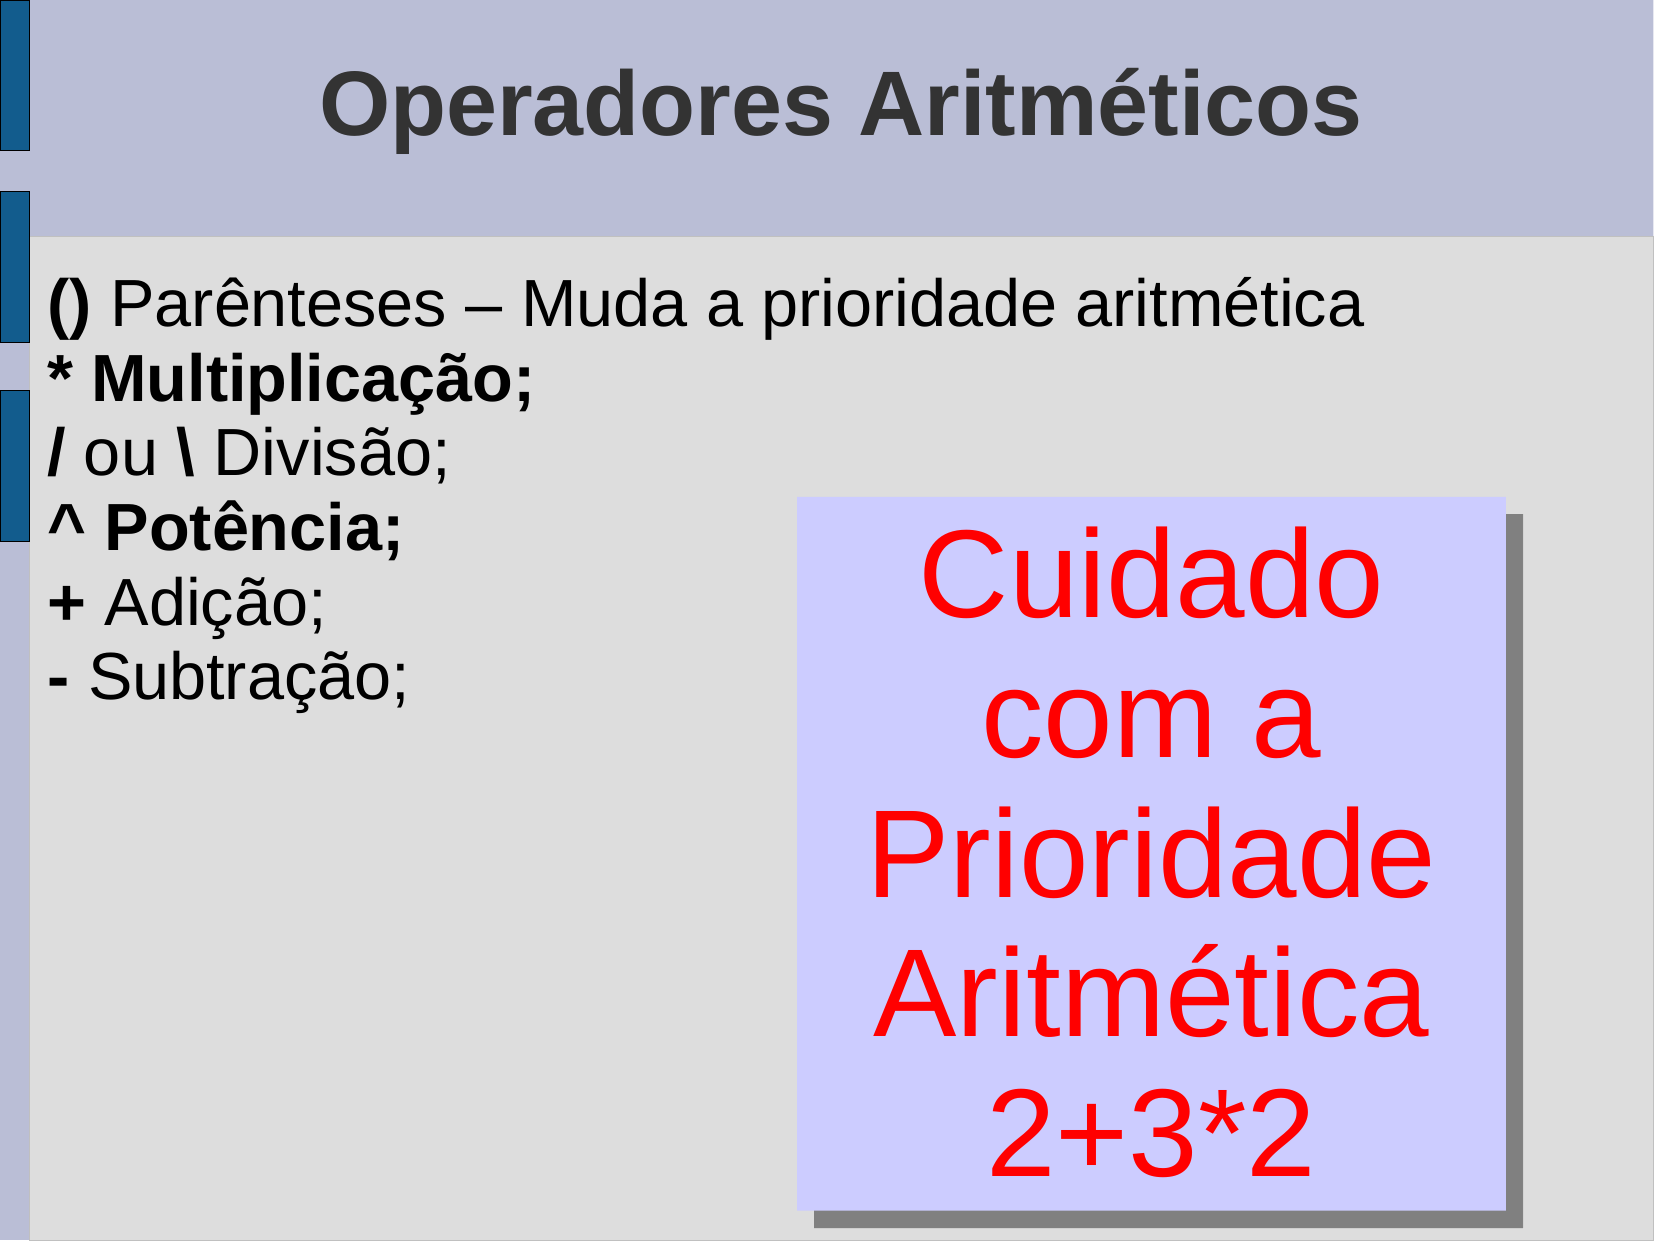

# Operadores Aritméticos
() Parênteses – Muda a prioridade aritmética
* Multiplicação;
/ ou \ Divisão;
^ Potência;
+ Adição;
- Subtração;
Cuidado com a Prioridade Aritmética
2+3*2